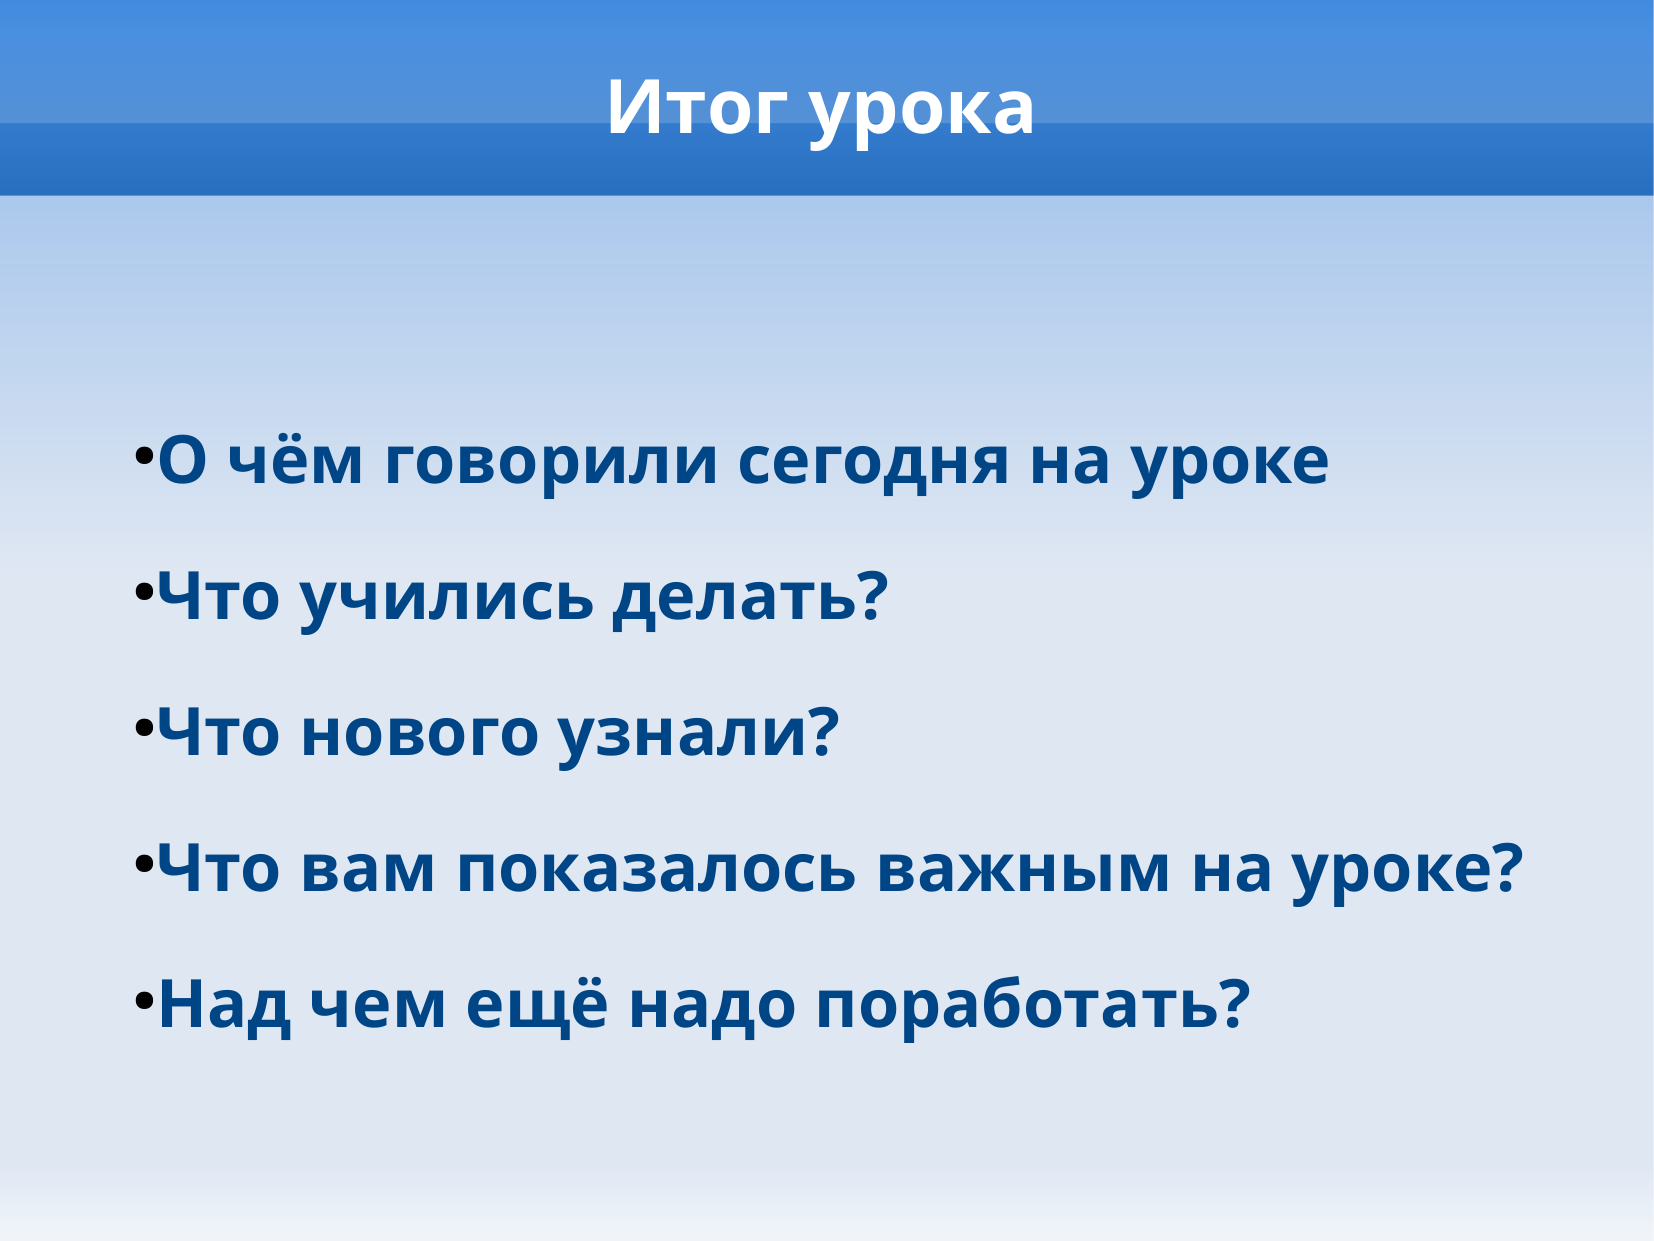

# Итог урока
О чём говорили сегодня на уроке
Что учились делать?
Что нового узнали?
Что вам показалось важным на уроке?
Над чем ещё надо поработать?